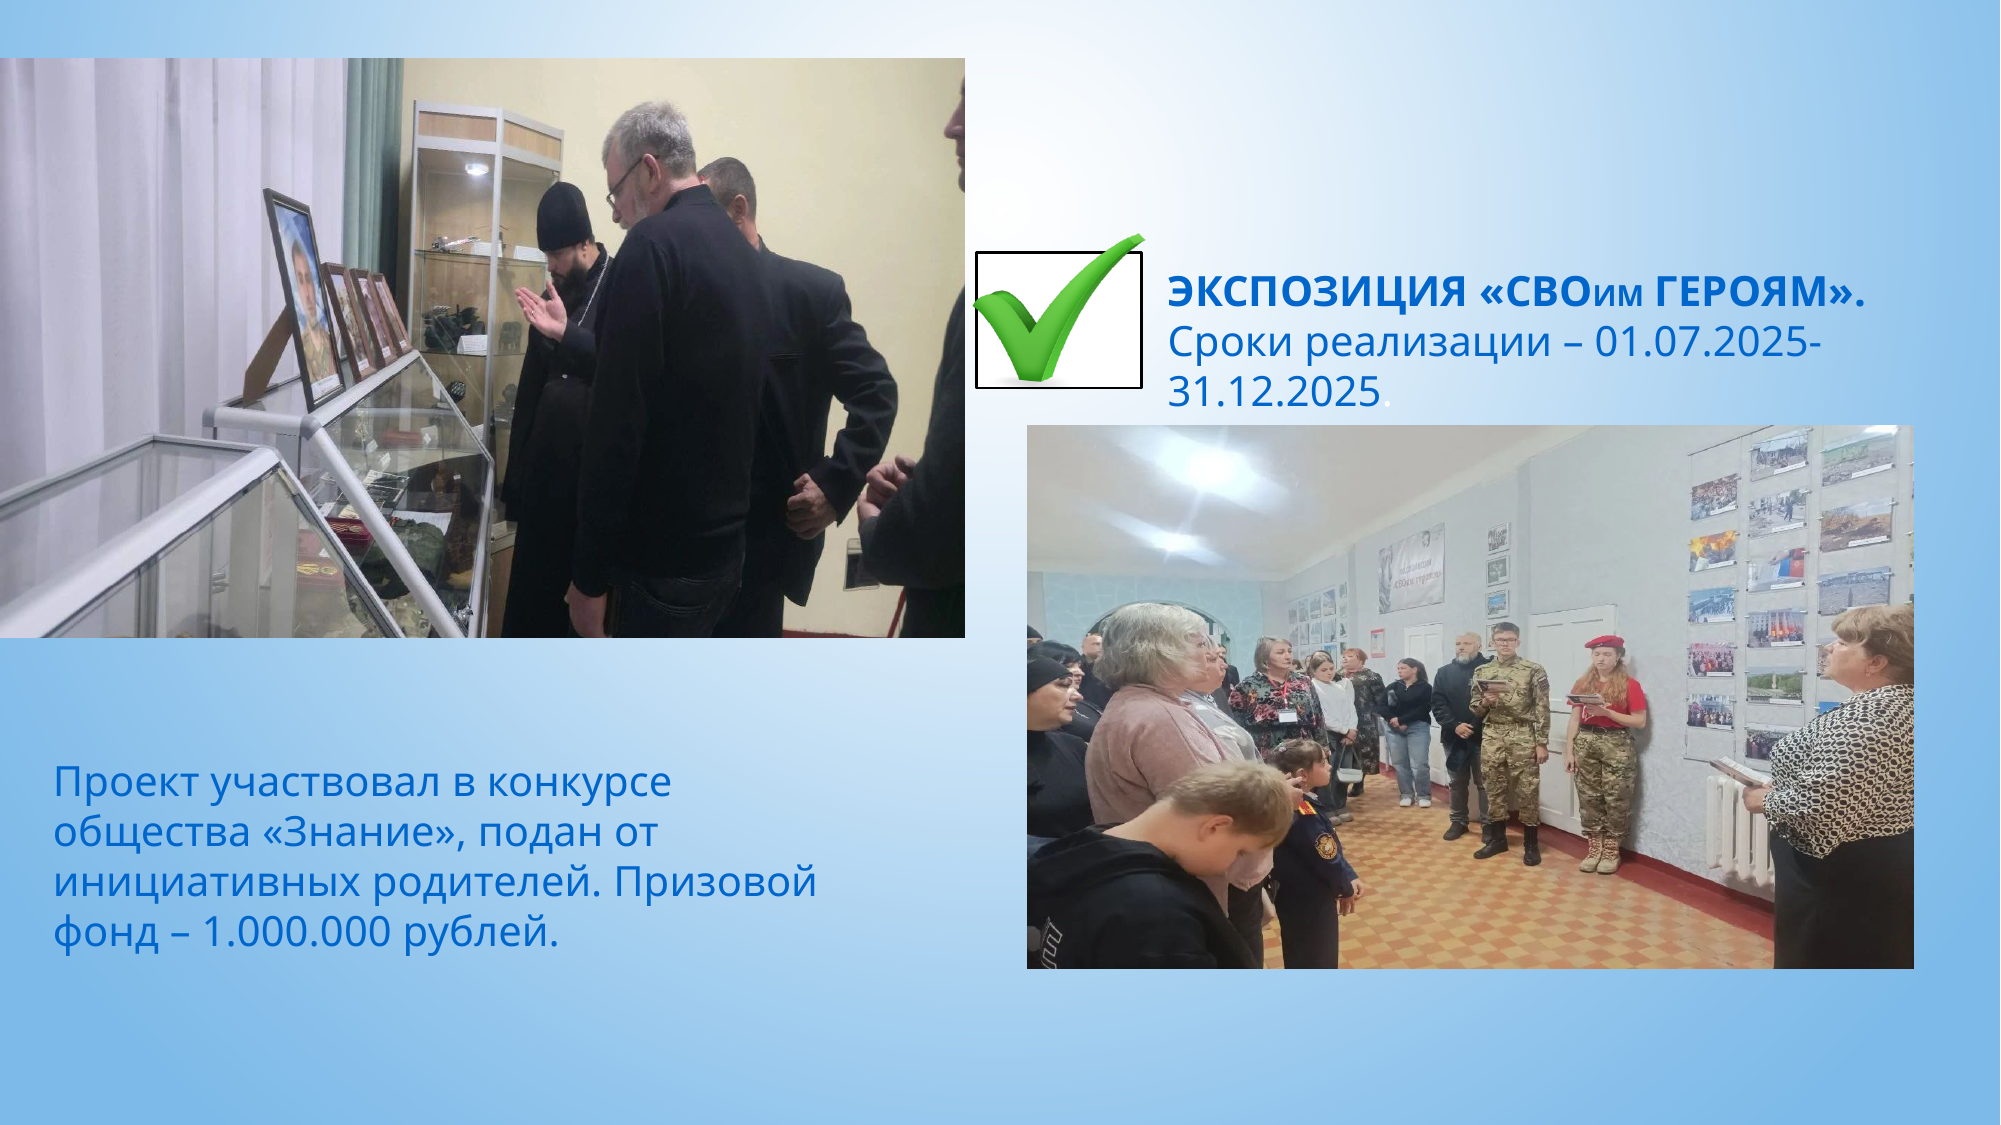

ЭКСПОЗИЦИЯ «СВОИМ ГЕРОЯМ».
Сроки реализации – 01.07.2025-31.12.2025.
Проект участвовал в конкурсе общества «Знание», подан от инициативных родителей. Призовой фонд – 1.000.000 рублей.